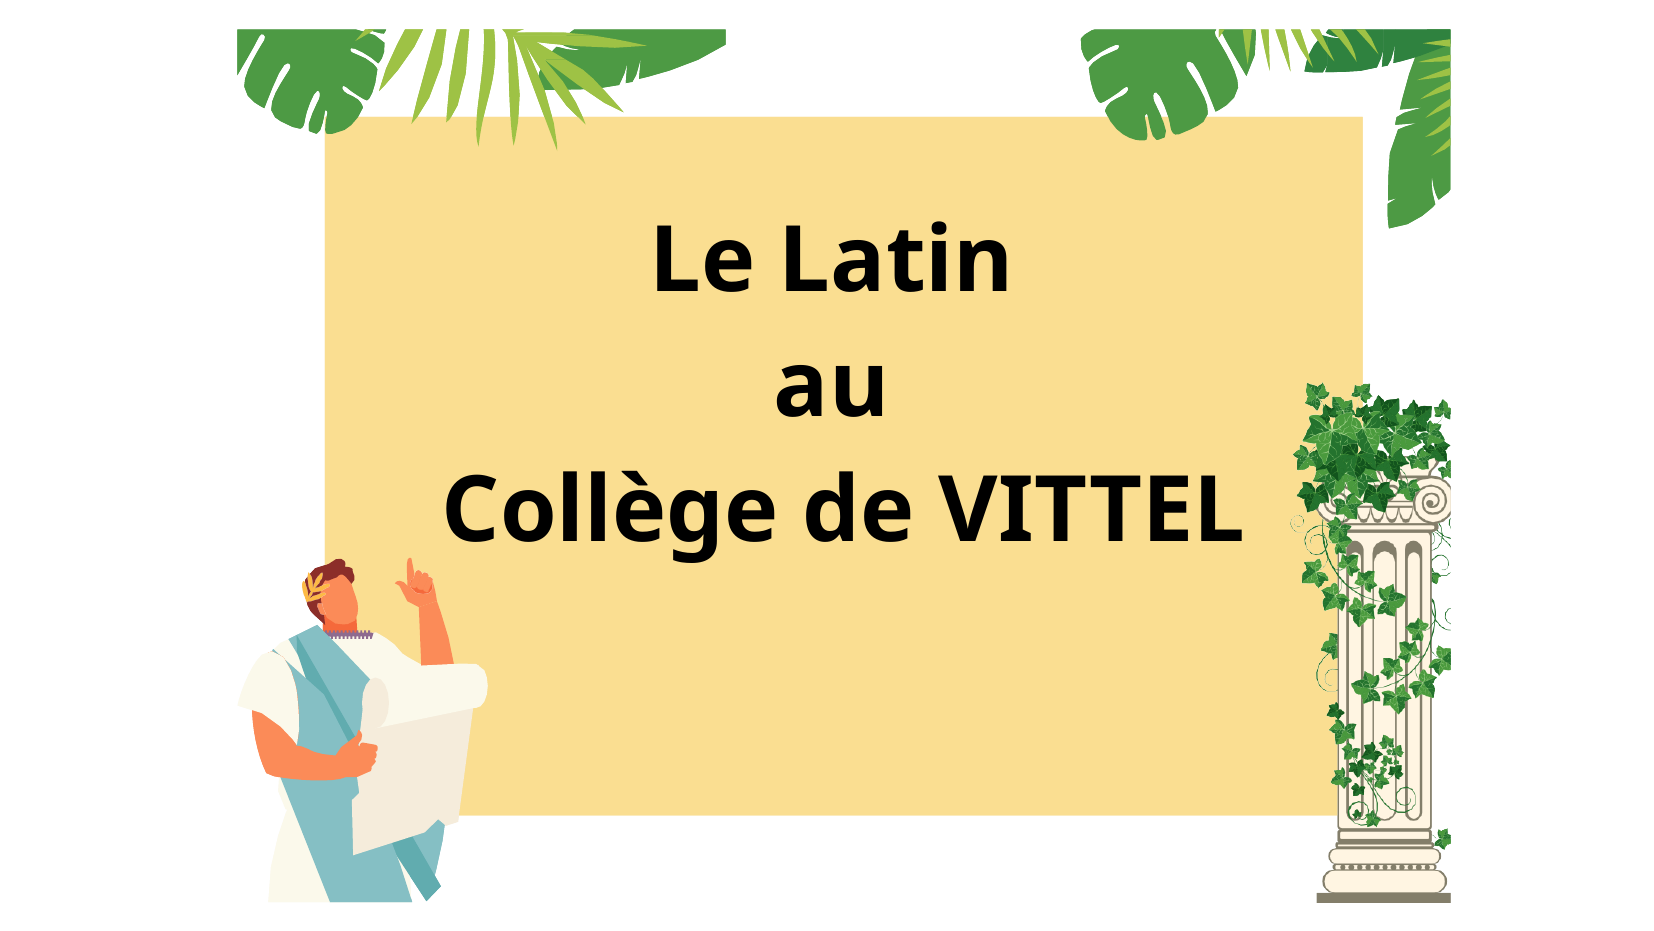

Le Latin
au
Collège de VITTEL
Le Latin
au Collège de VITTEL
#